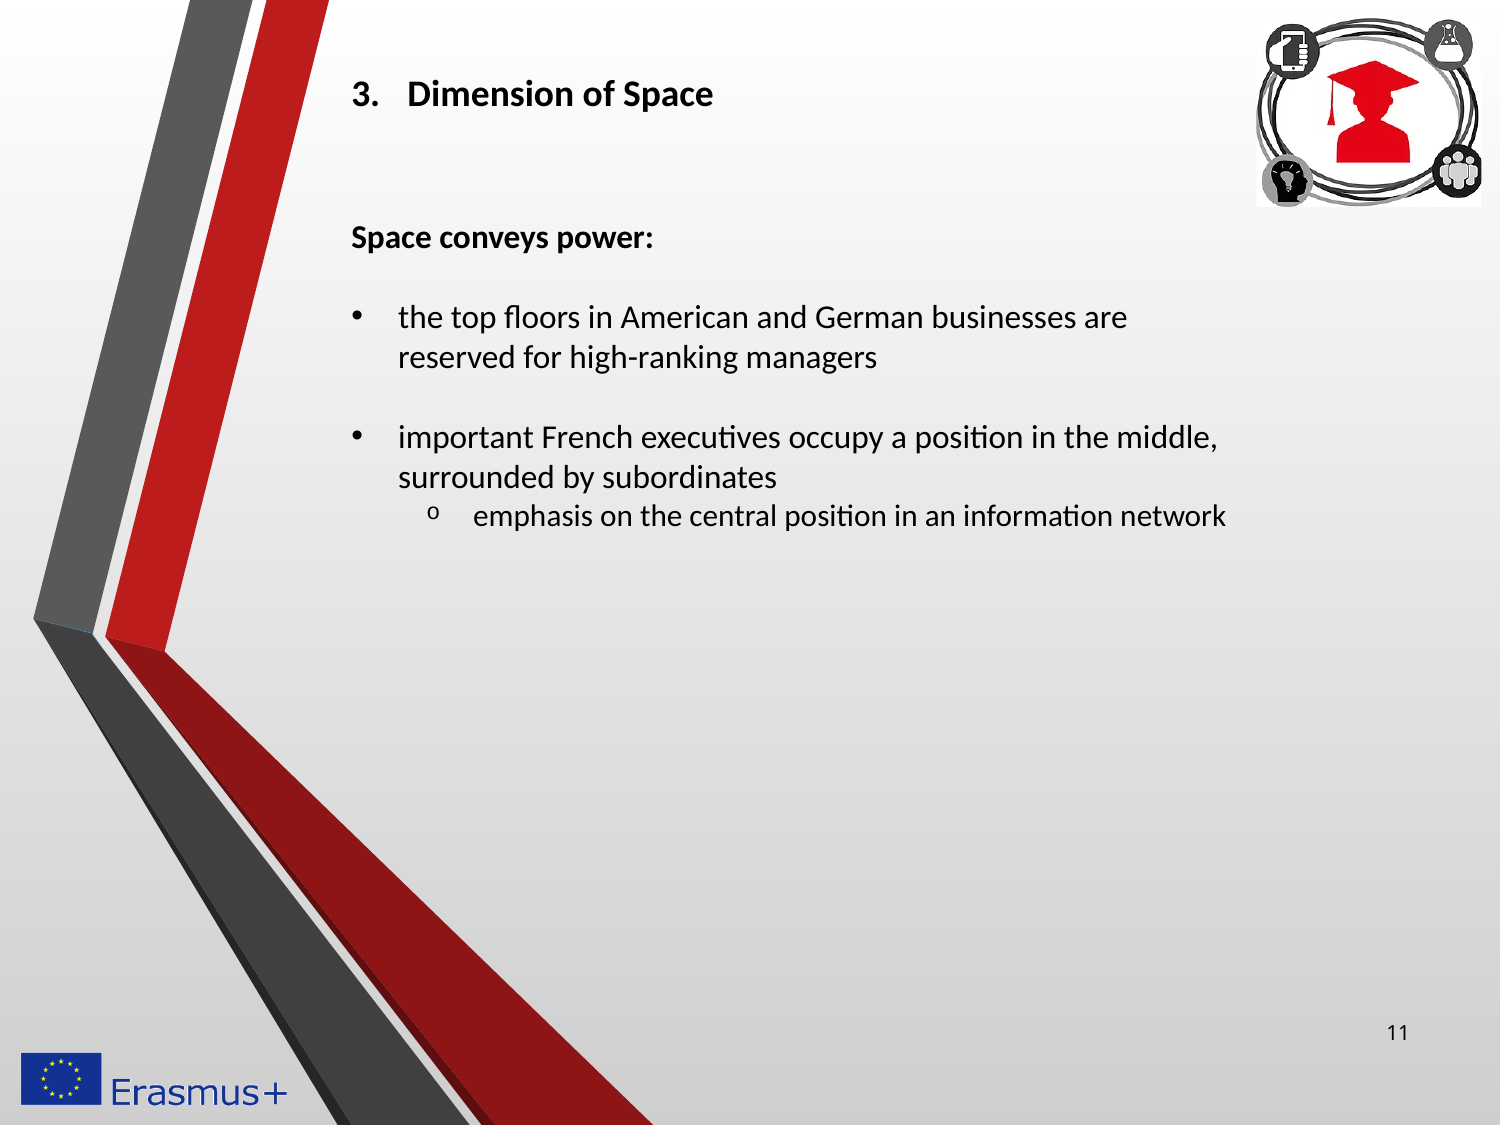

Dimension of Space
Space conveys power:
the top floors in American and German businesses are reserved for high-ranking managers
important French executives occupy a position in the middle, surrounded by subordinates
emphasis on the central position in an information network